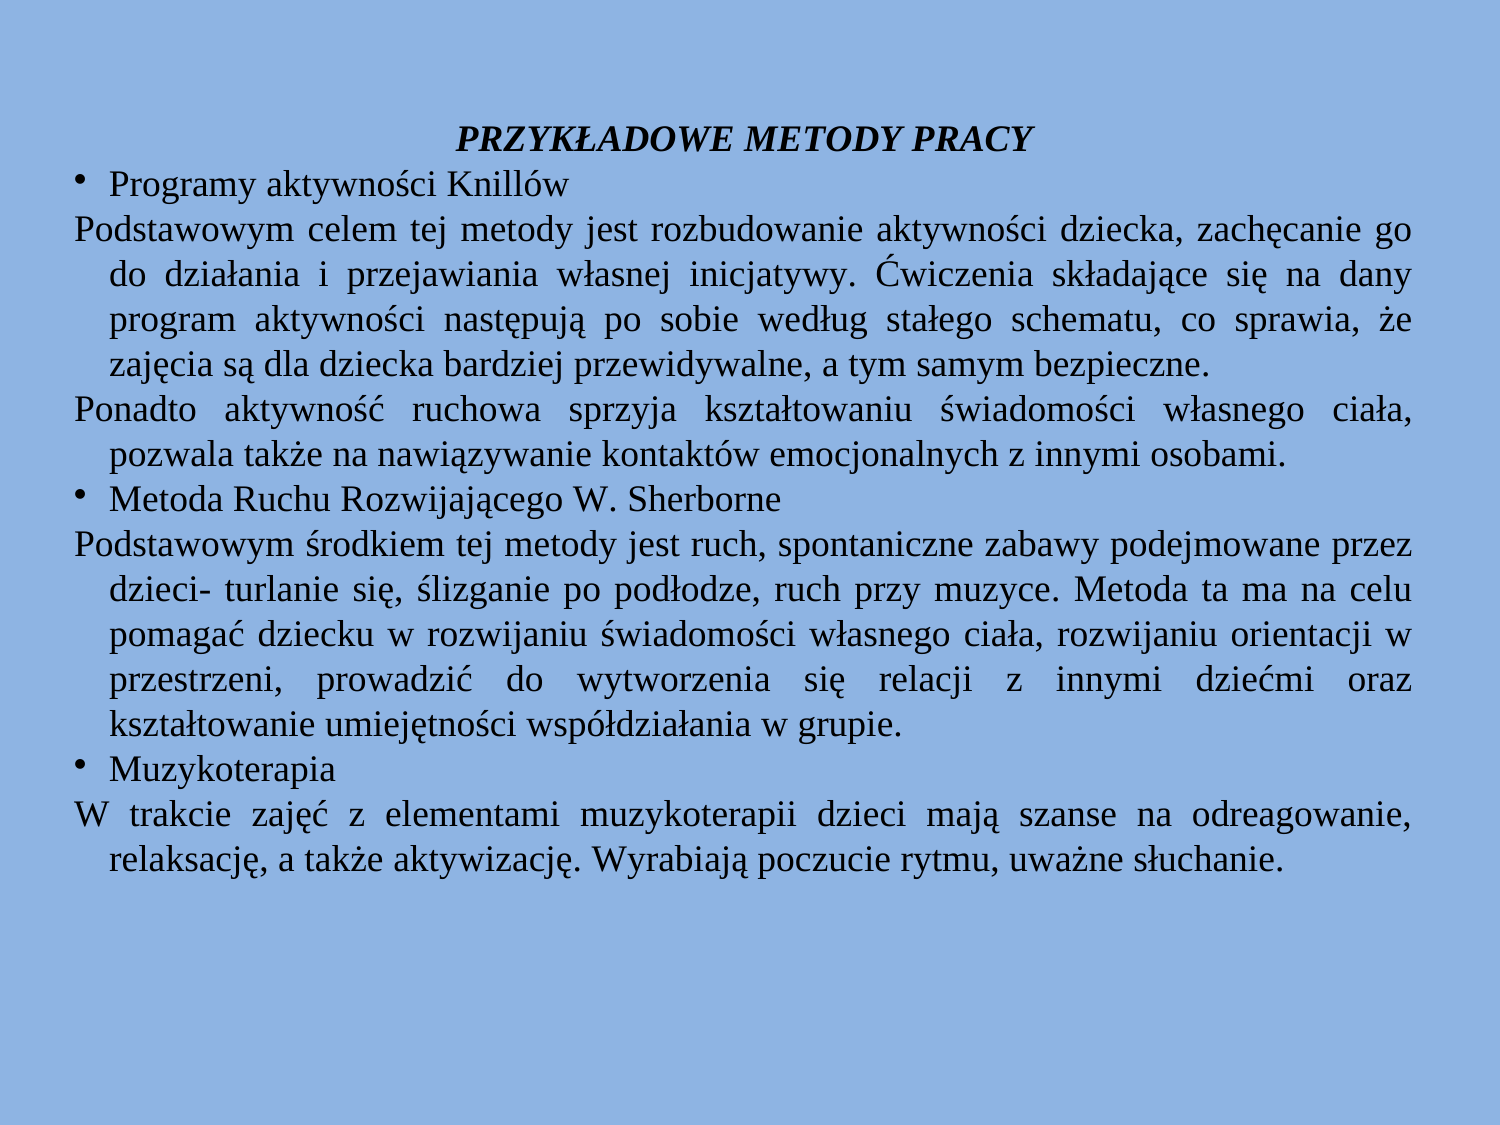

PRZYKŁADOWE METODY PRACY
Programy aktywności Knillów
Podstawowym celem tej metody jest rozbudowanie aktywności dziecka, zachęcanie go do działania i przejawiania własnej inicjatywy. Ćwiczenia składające się na dany program aktywności następują po sobie według stałego schematu, co sprawia, że zajęcia są dla dziecka bardziej przewidywalne, a tym samym bezpieczne.
Ponadto aktywność ruchowa sprzyja kształtowaniu świadomości własnego ciała, pozwala także na nawiązywanie kontaktów emocjonalnych z innymi osobami.
Metoda Ruchu Rozwijającego W. Sherborne
Podstawowym środkiem tej metody jest ruch, spontaniczne zabawy podejmowane przez dzieci- turlanie się, ślizganie po podłodze, ruch przy muzyce. Metoda ta ma na celu pomagać dziecku w rozwijaniu świadomości własnego ciała, rozwijaniu orientacji w przestrzeni, prowadzić do wytworzenia się relacji z innymi dziećmi oraz kształtowanie umiejętności współdziałania w grupie.
Muzykoterapia
W trakcie zajęć z elementami muzykoterapii dzieci mają szanse na odreagowanie, relaksację, a także aktywizację. Wyrabiają poczucie rytmu, uważne słuchanie.